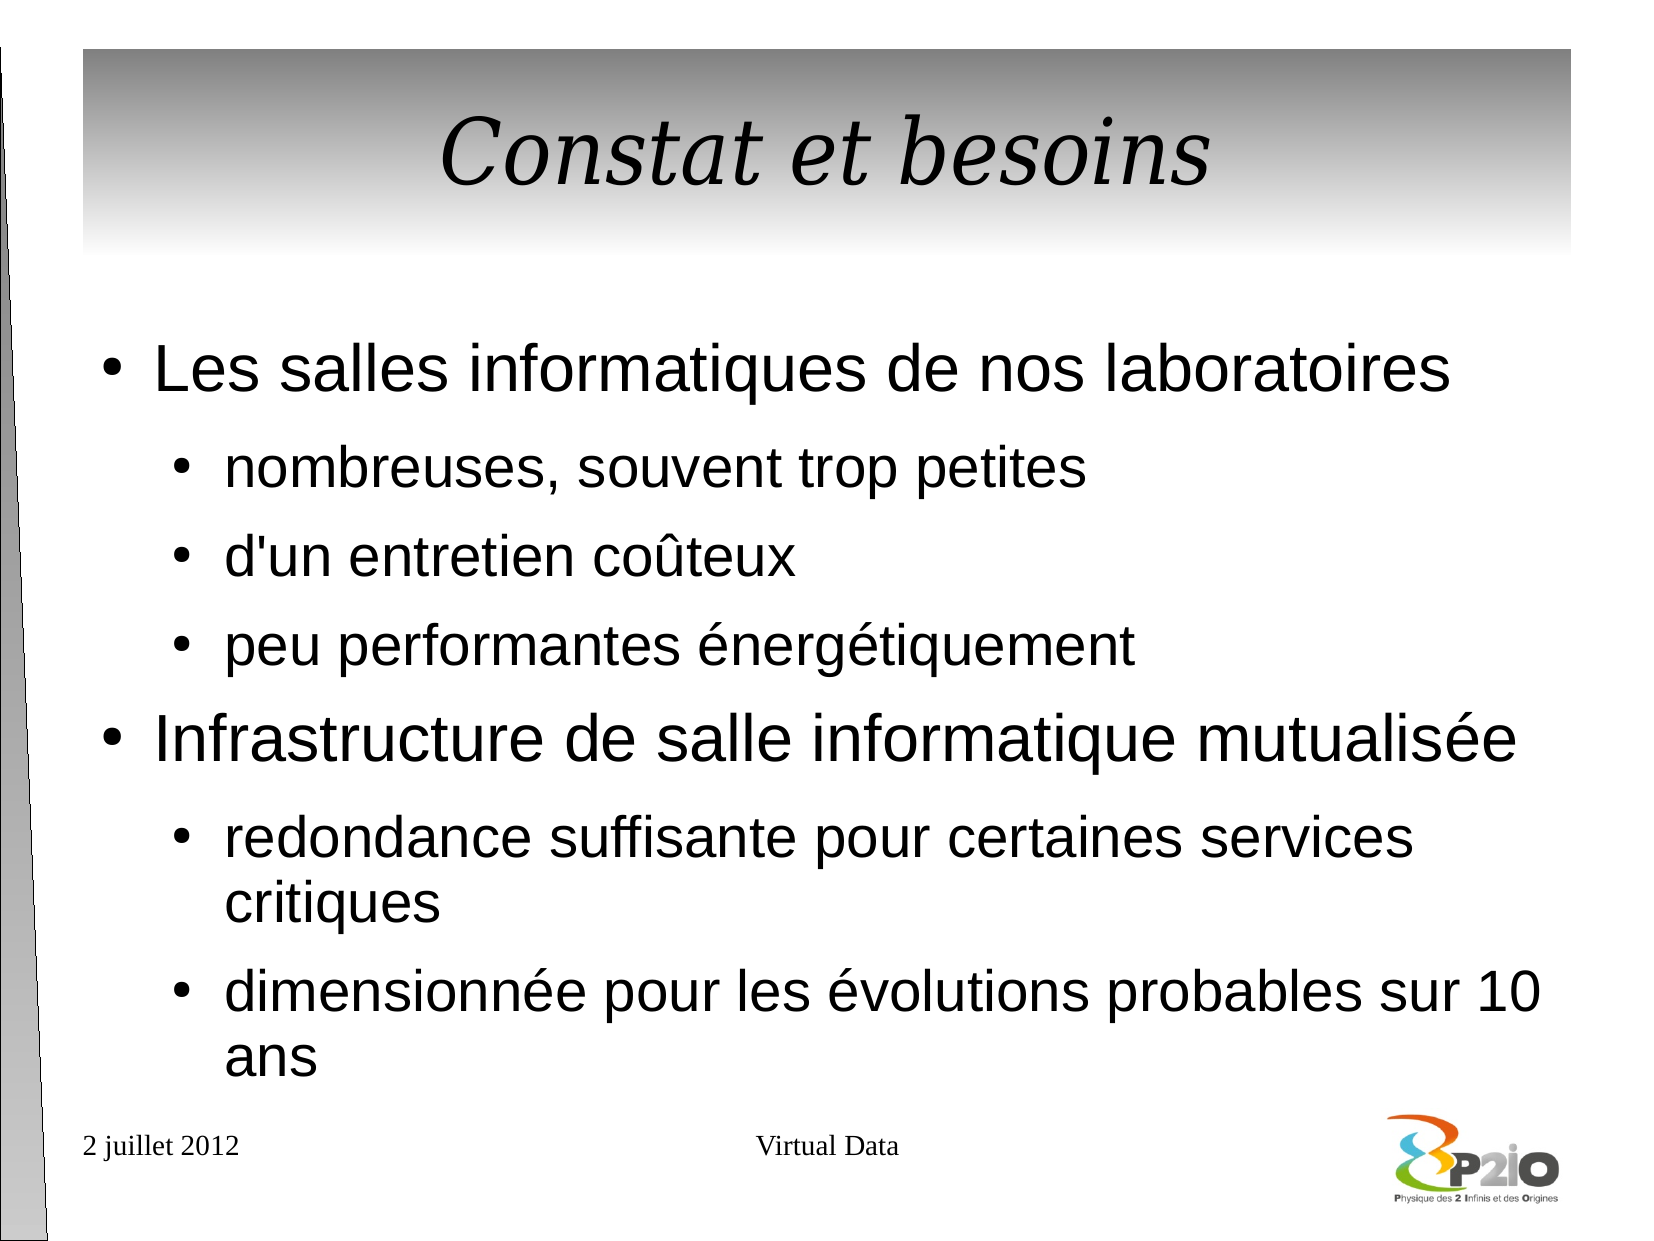

# Constat et besoins
Les salles informatiques de nos laboratoires
nombreuses, souvent trop petites
d'un entretien coûteux
peu performantes énergétiquement
Infrastructure de salle informatique mutualisée
redondance suffisante pour certaines services critiques
dimensionnée pour les évolutions probables sur 10 ans